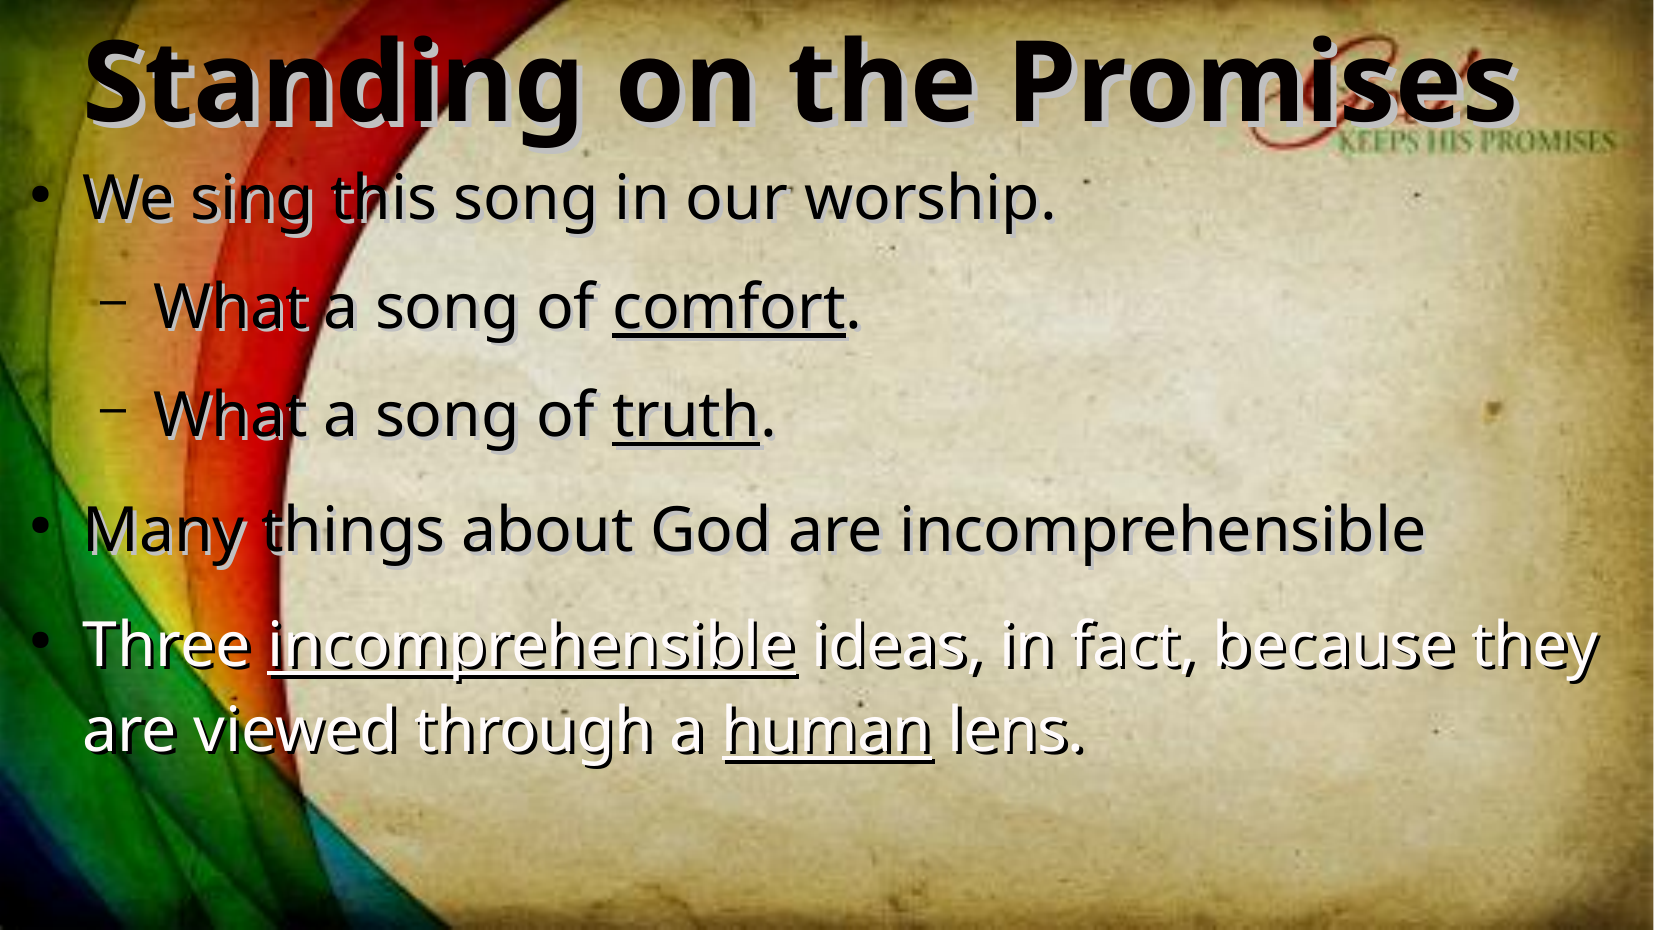

# Standing on the Promises
We sing this song in our worship.
What a song of comfort.
What a song of truth.
Many things about God are incomprehensible
Three incomprehensible ideas, in fact, because they are viewed through a human lens.